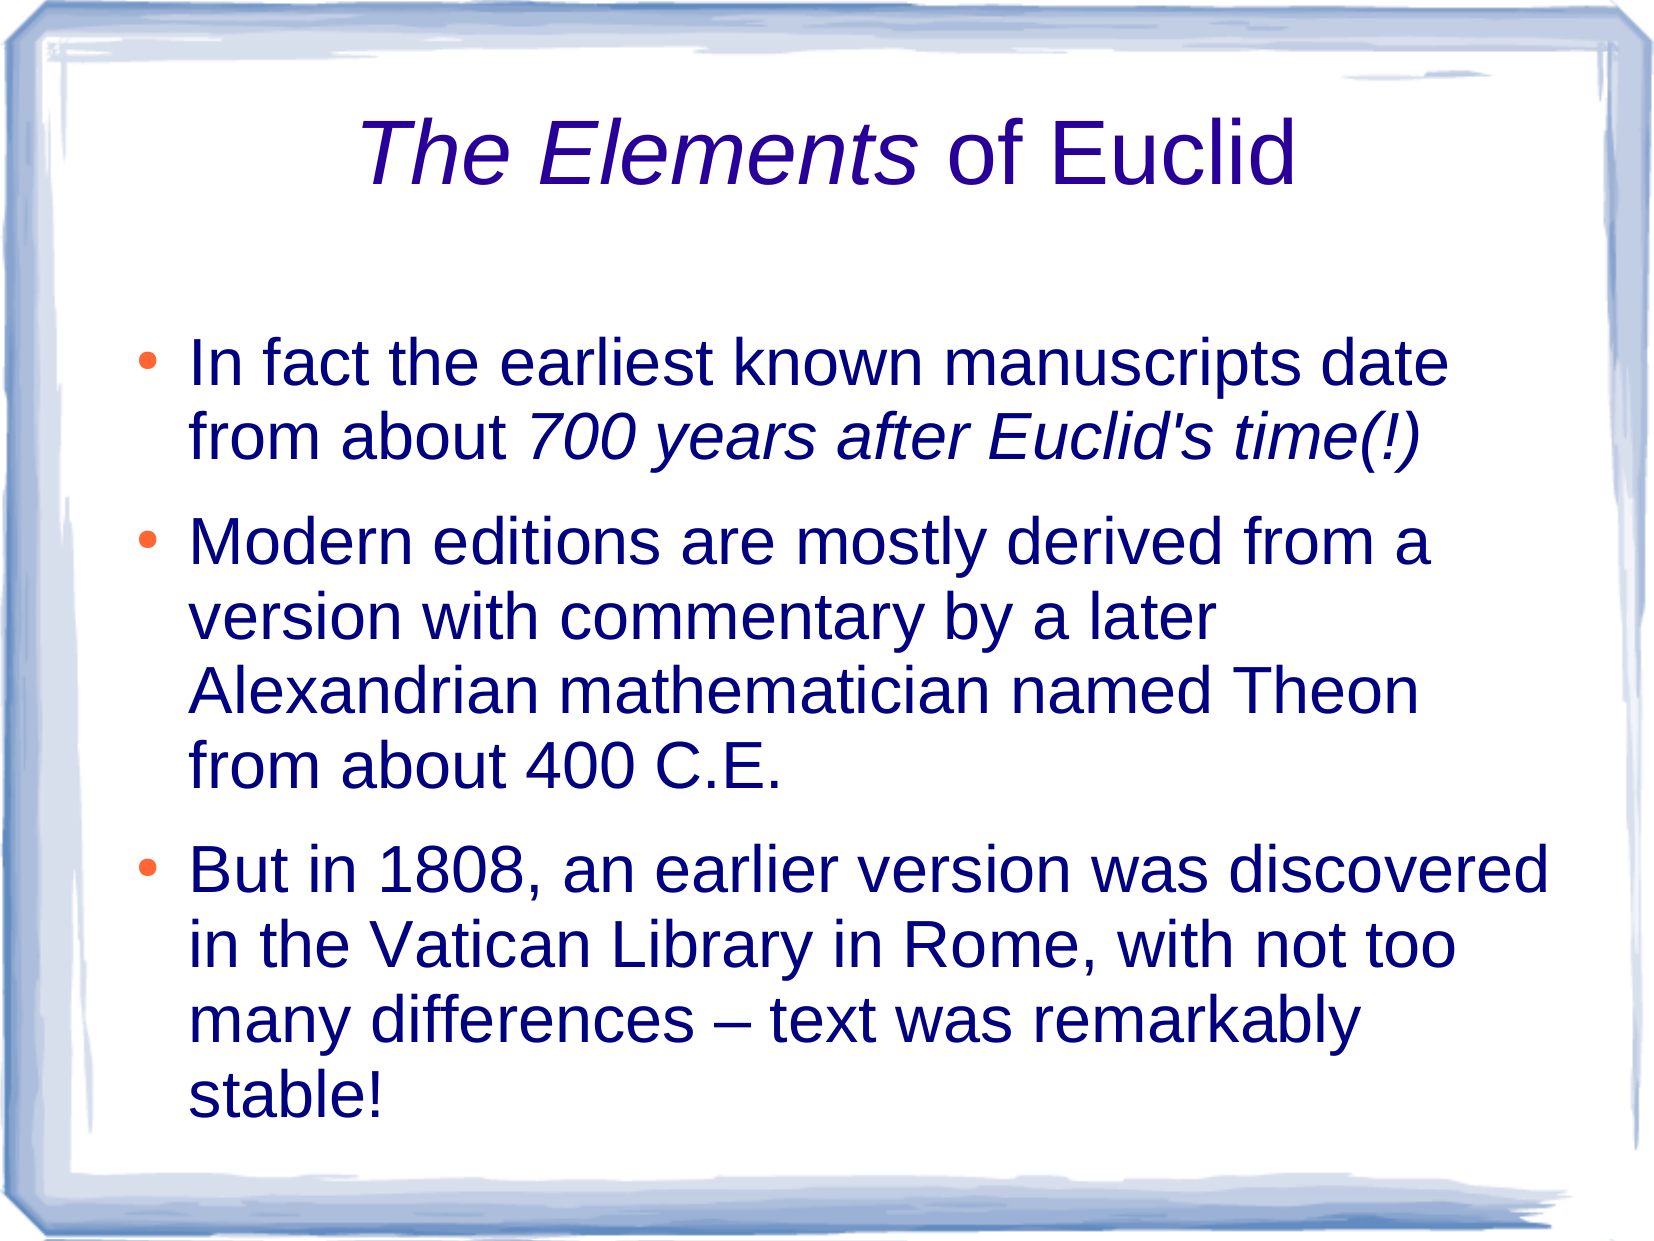

# The Elements of Euclid
In fact the earliest known manuscripts date from about 700 years after Euclid's time(!)
Modern editions are mostly derived from a version with commentary by a later Alexandrian mathematician named Theon from about 400 C.E.
But in 1808, an earlier version was discovered in the Vatican Library in Rome, with not too many differences – text was remarkably stable!